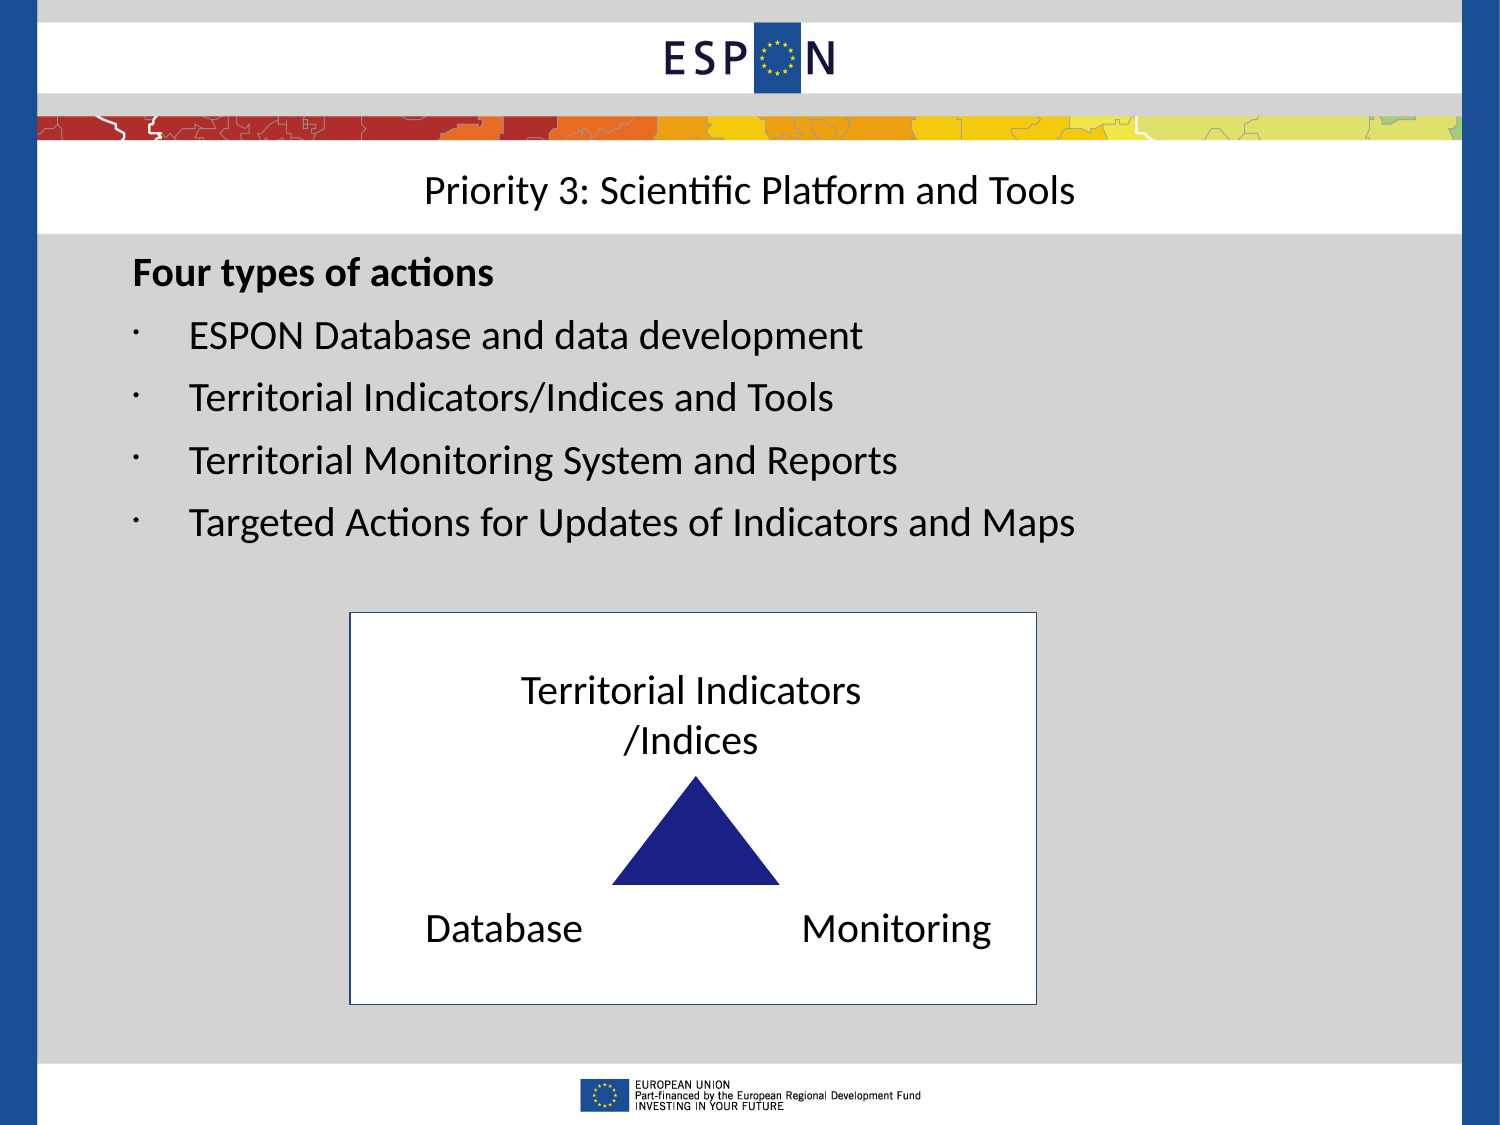

Priority 3: Scientific Platform and Tools
Four types of actions
ESPON Database and data development
Territorial Indicators/Indices and Tools
Territorial Monitoring System and Reports
Targeted Actions for Updates of Indicators and Maps
Territorial Indicators
/Indices
Database
Monitoring